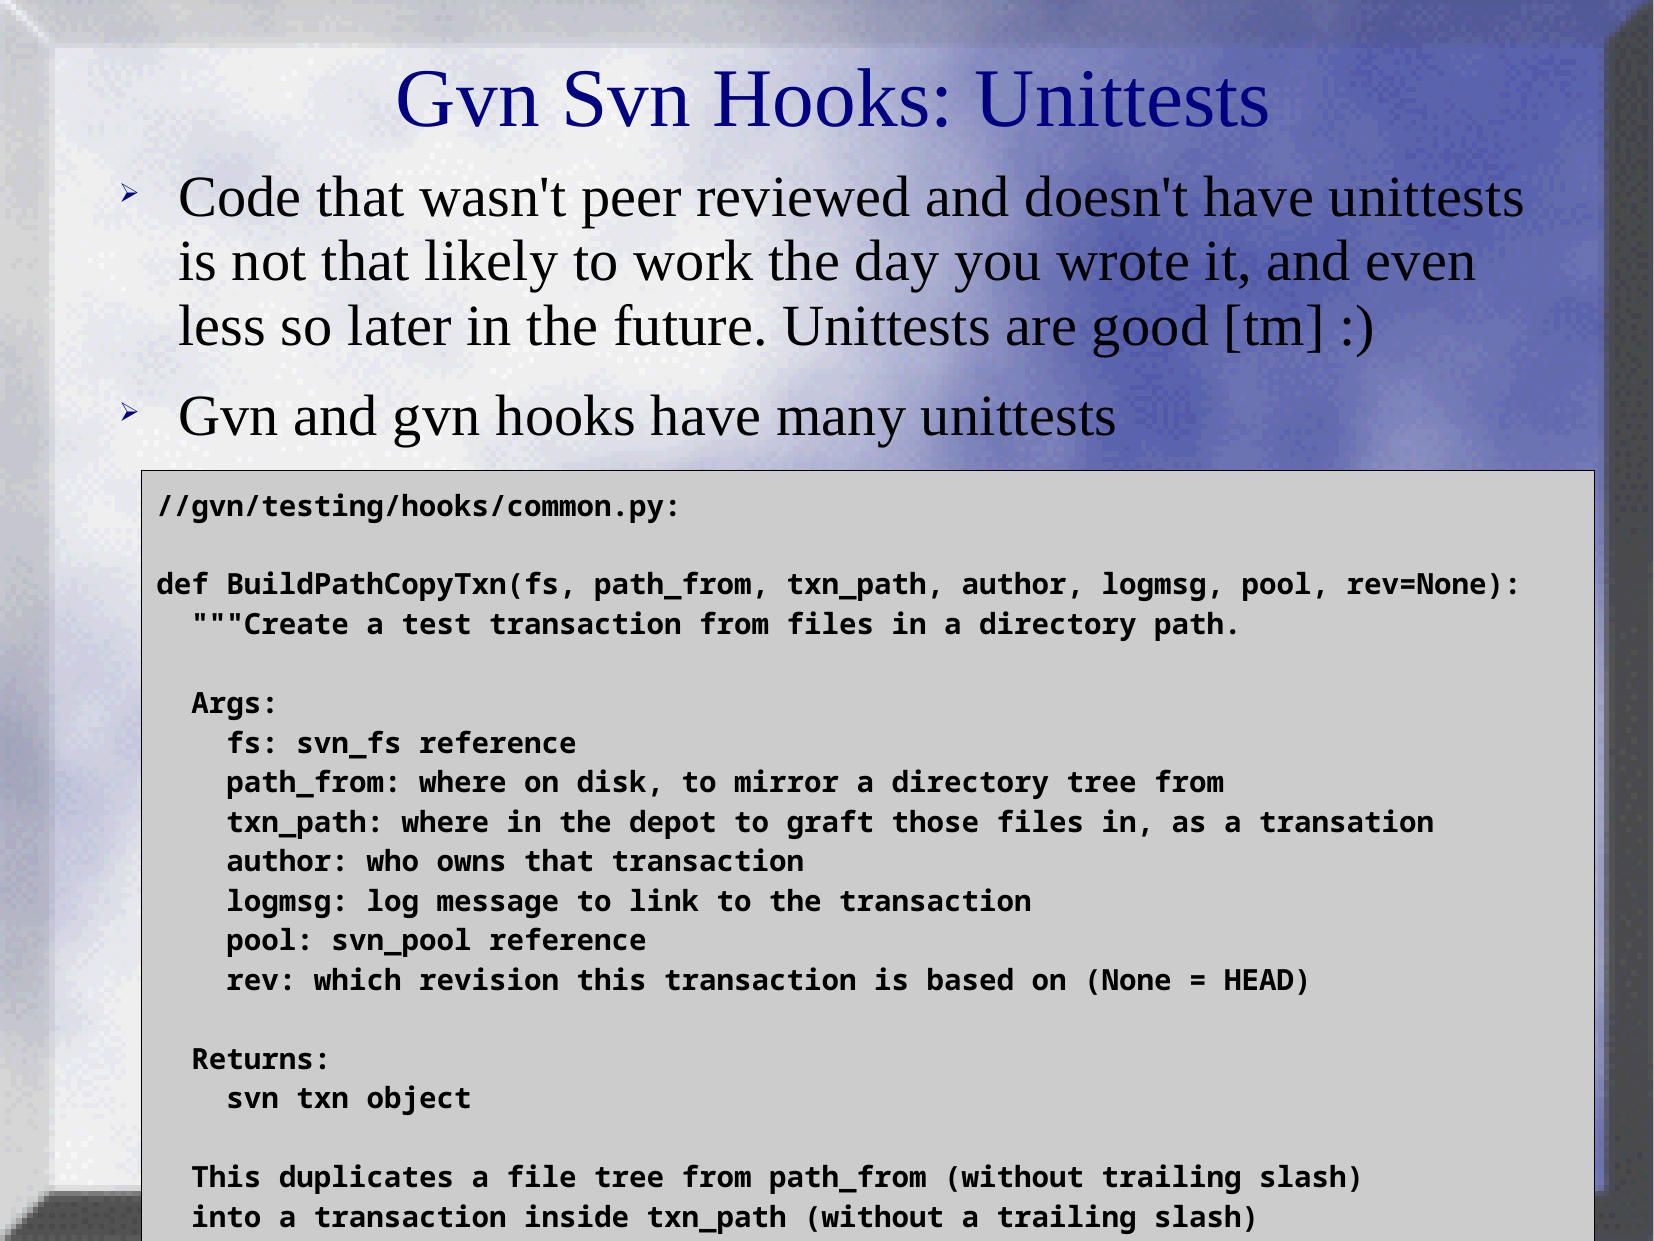

# Gvn Svn Hooks: Unittests
Code that wasn't peer reviewed and doesn't have unittests is not that likely to work the day you wrote it, and even less so later in the future. Unittests are good [tm] :)
Gvn and gvn hooks have many unittests
//gvn/testing/hooks/common.py:
def BuildPathCopyTxn(fs, path_from, txn_path, author, logmsg, pool, rev=None):
 """Create a test transaction from files in a directory path.
 Args:
 fs: svn_fs reference
 path_from: where on disk, to mirror a directory tree from
 txn_path: where in the depot to graft those files in, as a transation
 author: who owns that transaction
 logmsg: log message to link to the transaction
 pool: svn_pool reference
 rev: which revision this transaction is based on (None = HEAD)
 Returns:
 svn txn object
 This duplicates a file tree from path_from (without trailing slash)
 into a transaction inside txn_path (without a trailing slash)
 In many cases, txn_path should likely be empty to add those files at the
 top of the svn tree”””